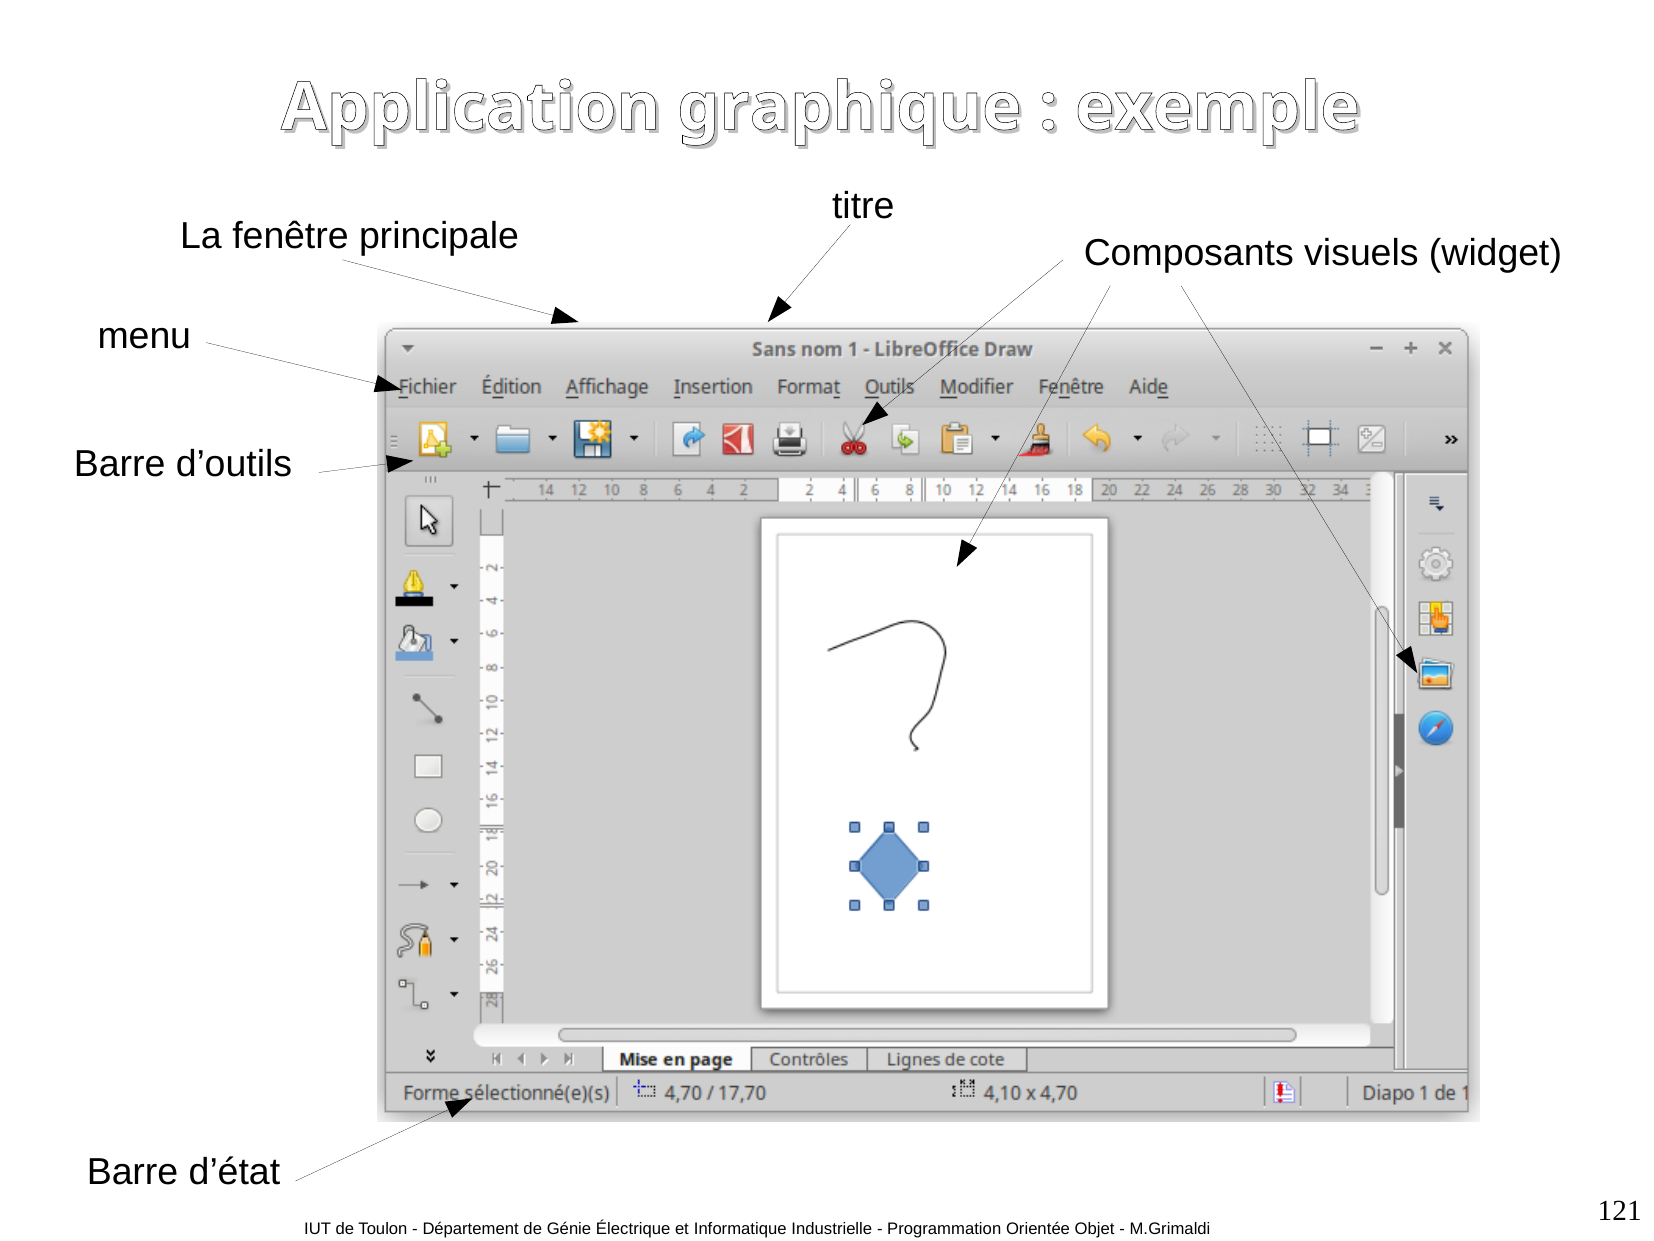

# Application graphique : exemple
titre
La fenêtre principale
Composants visuels (widget)
menu
Barre d’outils
Barre d’état